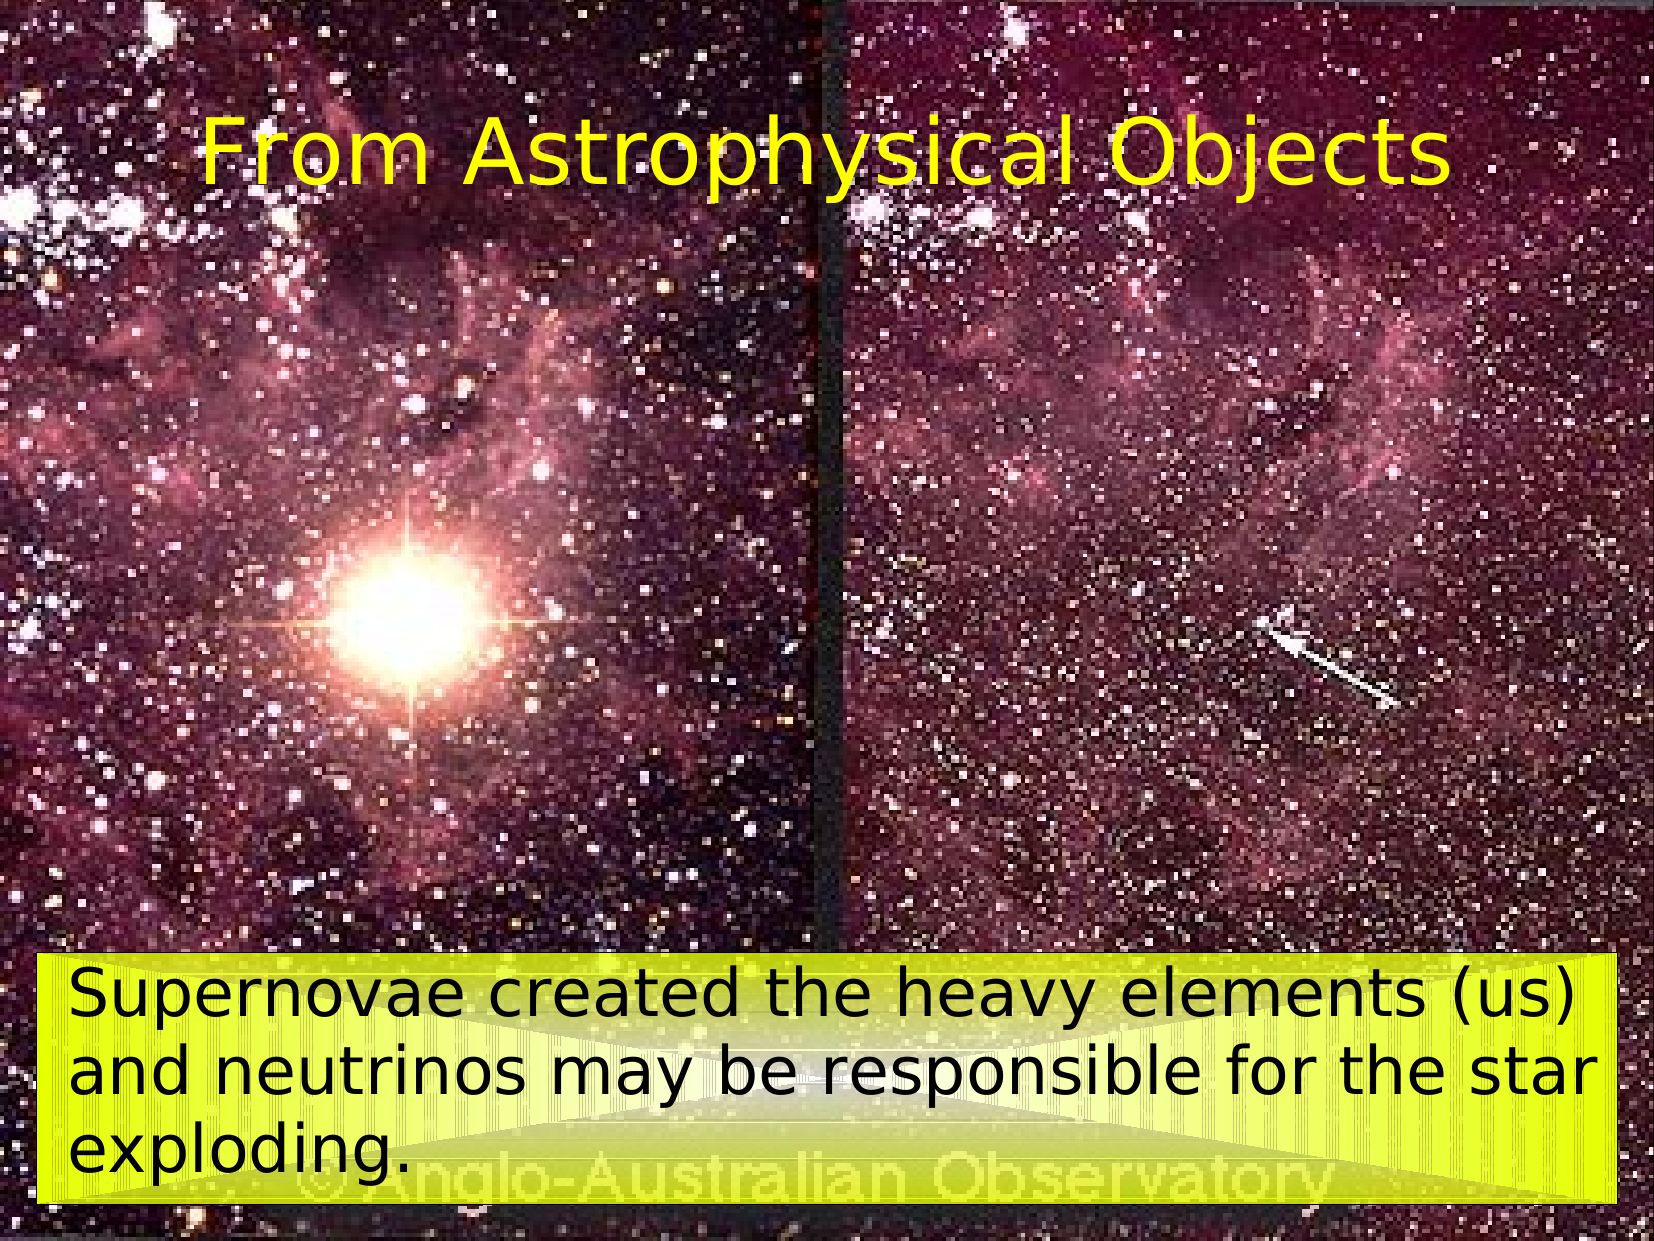

# From Astrophysical Objects
Supernovae created the heavy elements (us)
and neutrinos may be responsible for the star
exploding.